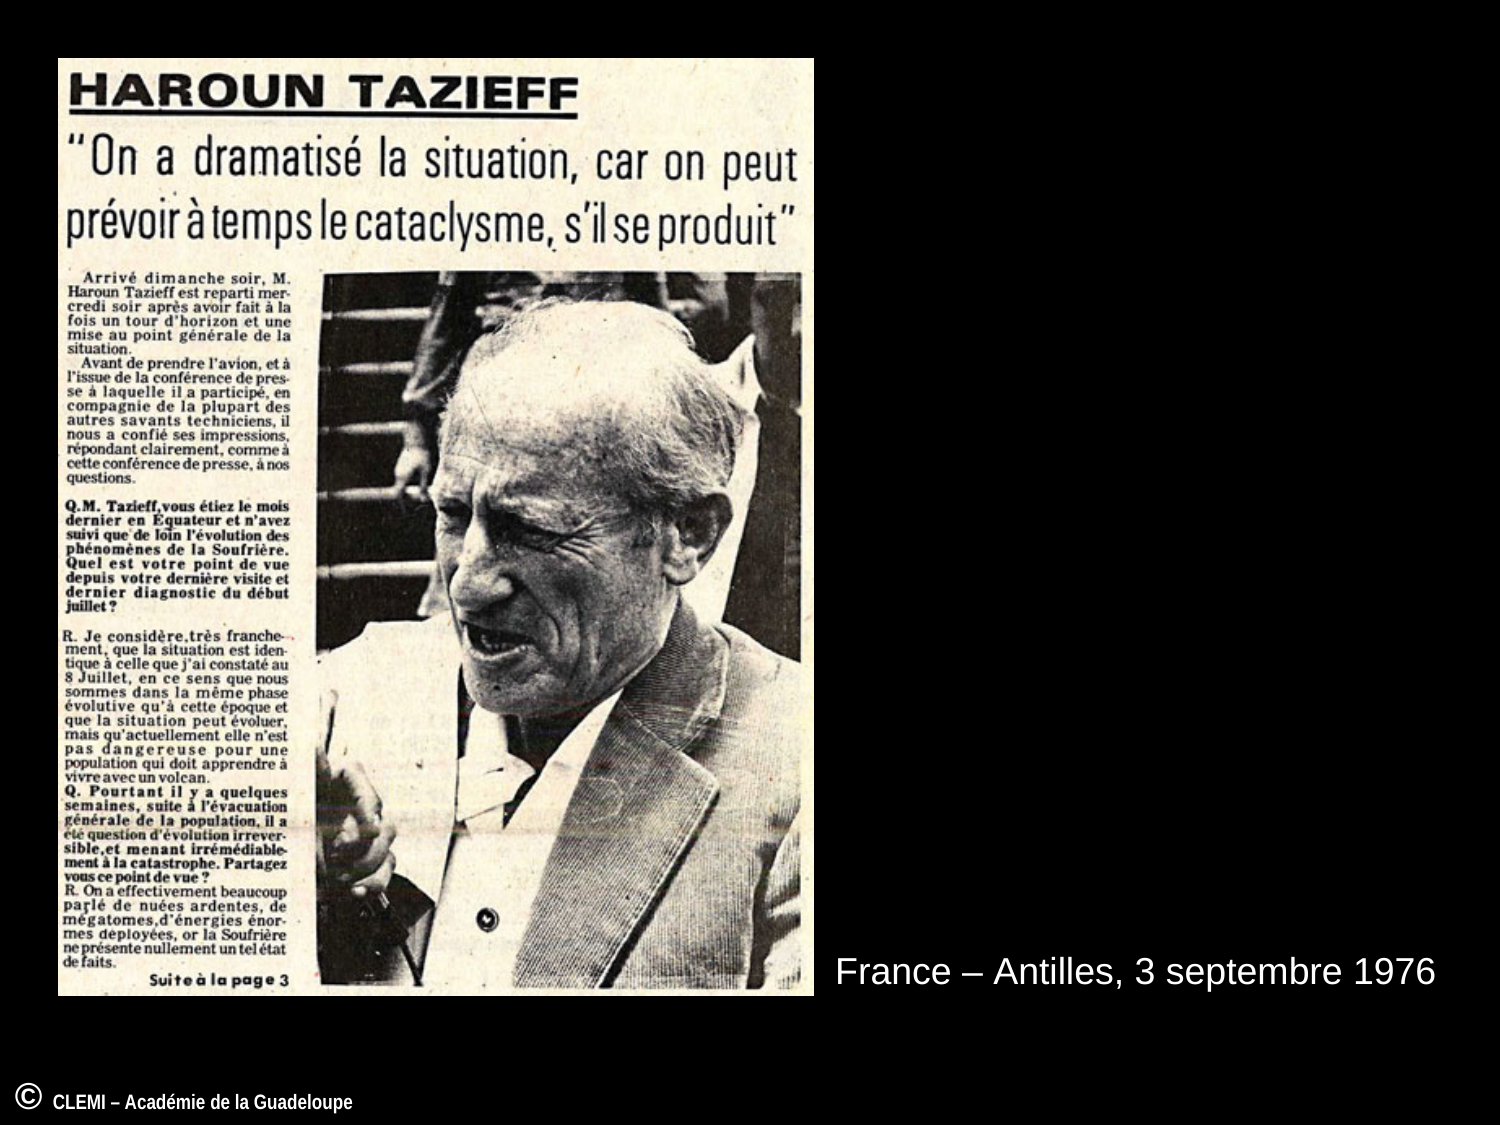

# France – Antilles, 3 septembre 1976
© CLEMI – Académie de la Guadeloupe